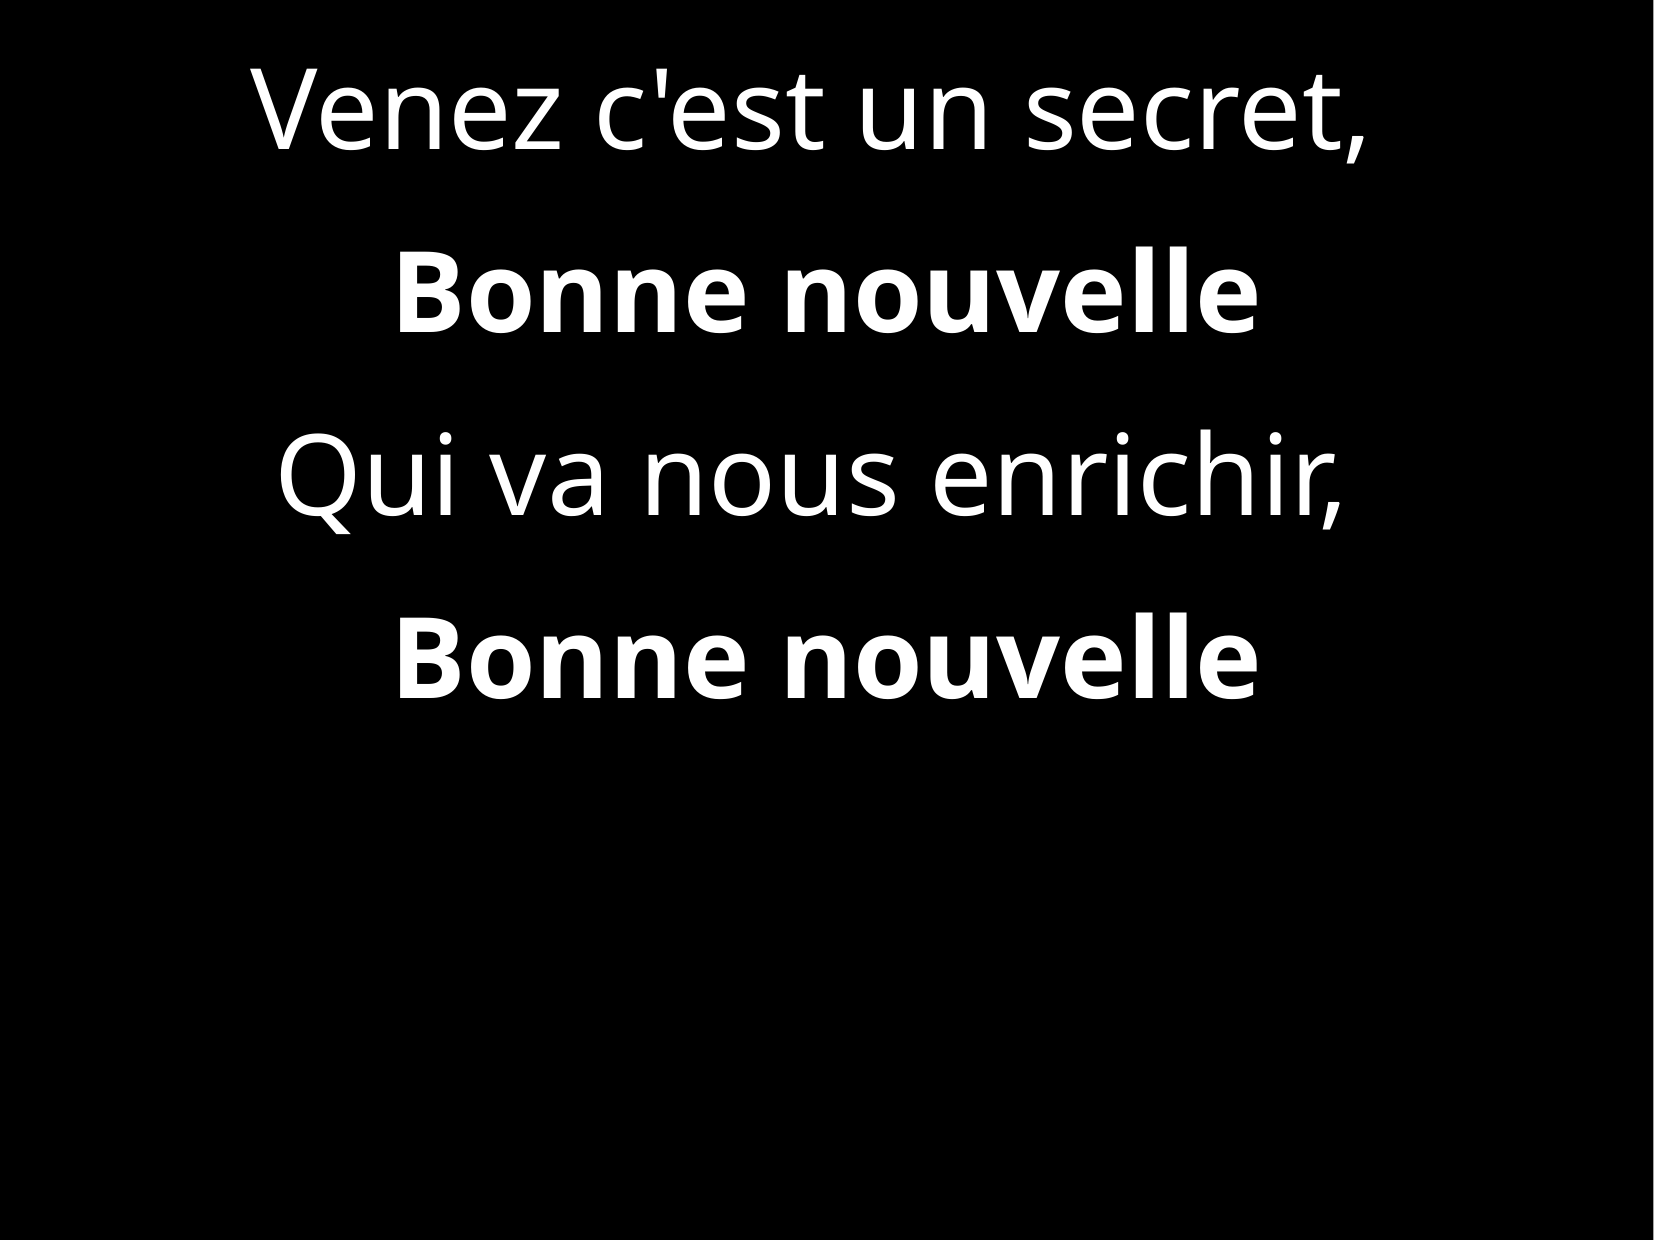

# Venez c'est un secret,
Bonne nouvelle
Qui va nous enrichir,
Bonne nouvelle